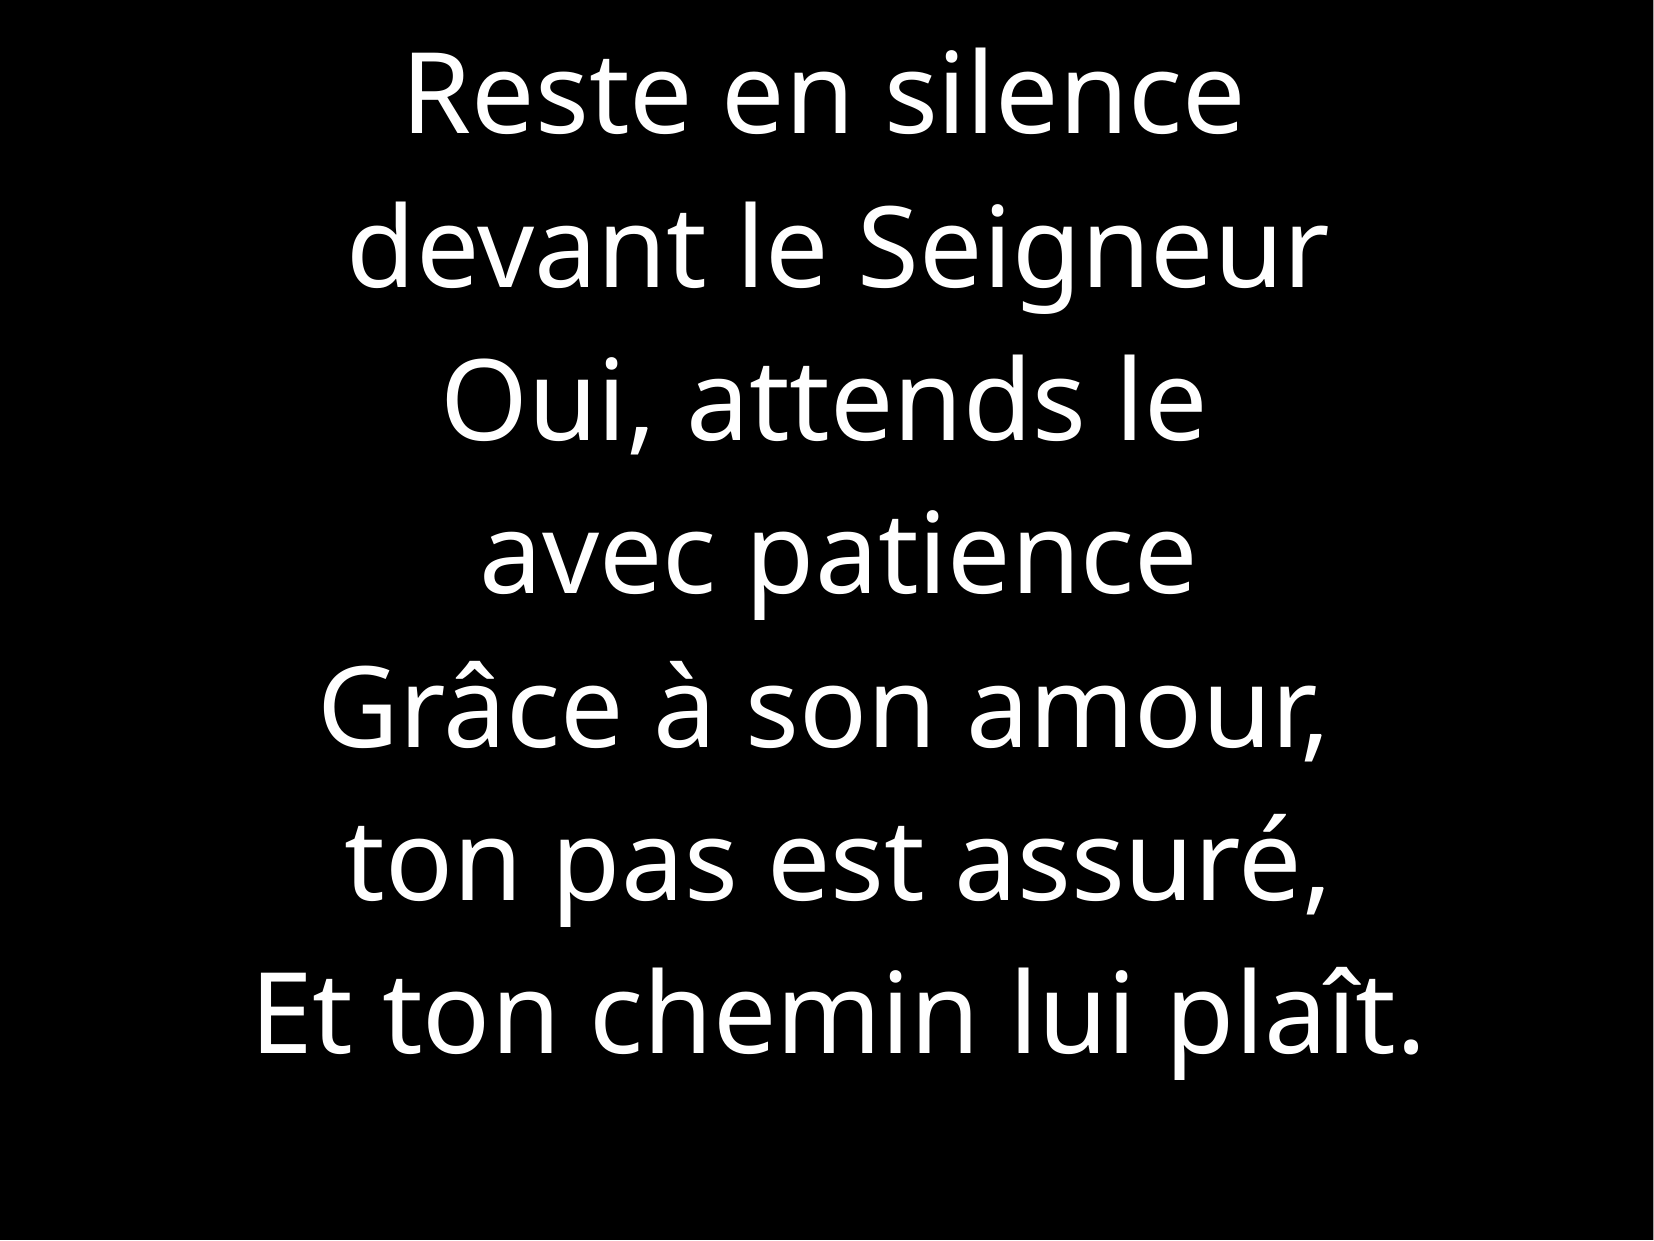

# Reste en silence
devant le Seigneur
Oui, attends le
avec patience
Grâce à son amour,
ton pas est assuré,
Et ton chemin lui plaît.